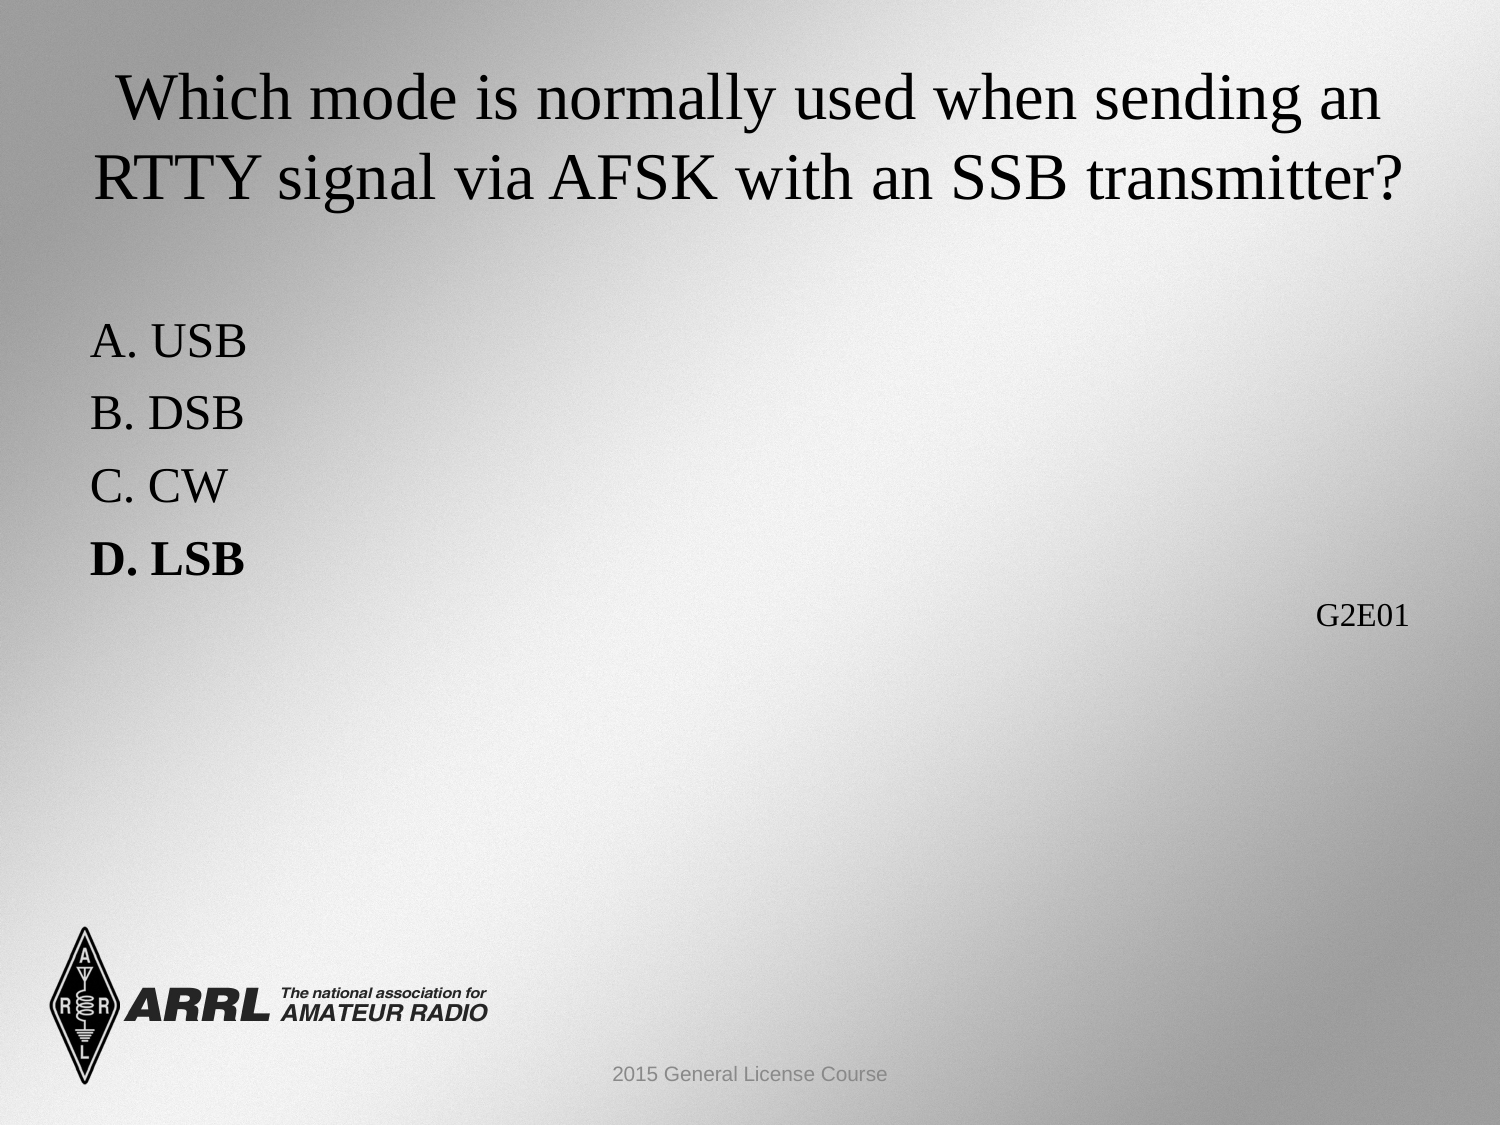

# Which mode is normally used when sending an RTTY signal via AFSK with an SSB transmitter?
A. USB
B. DSB
C. CW
D. LSB
 G2E01
2015 General License Course